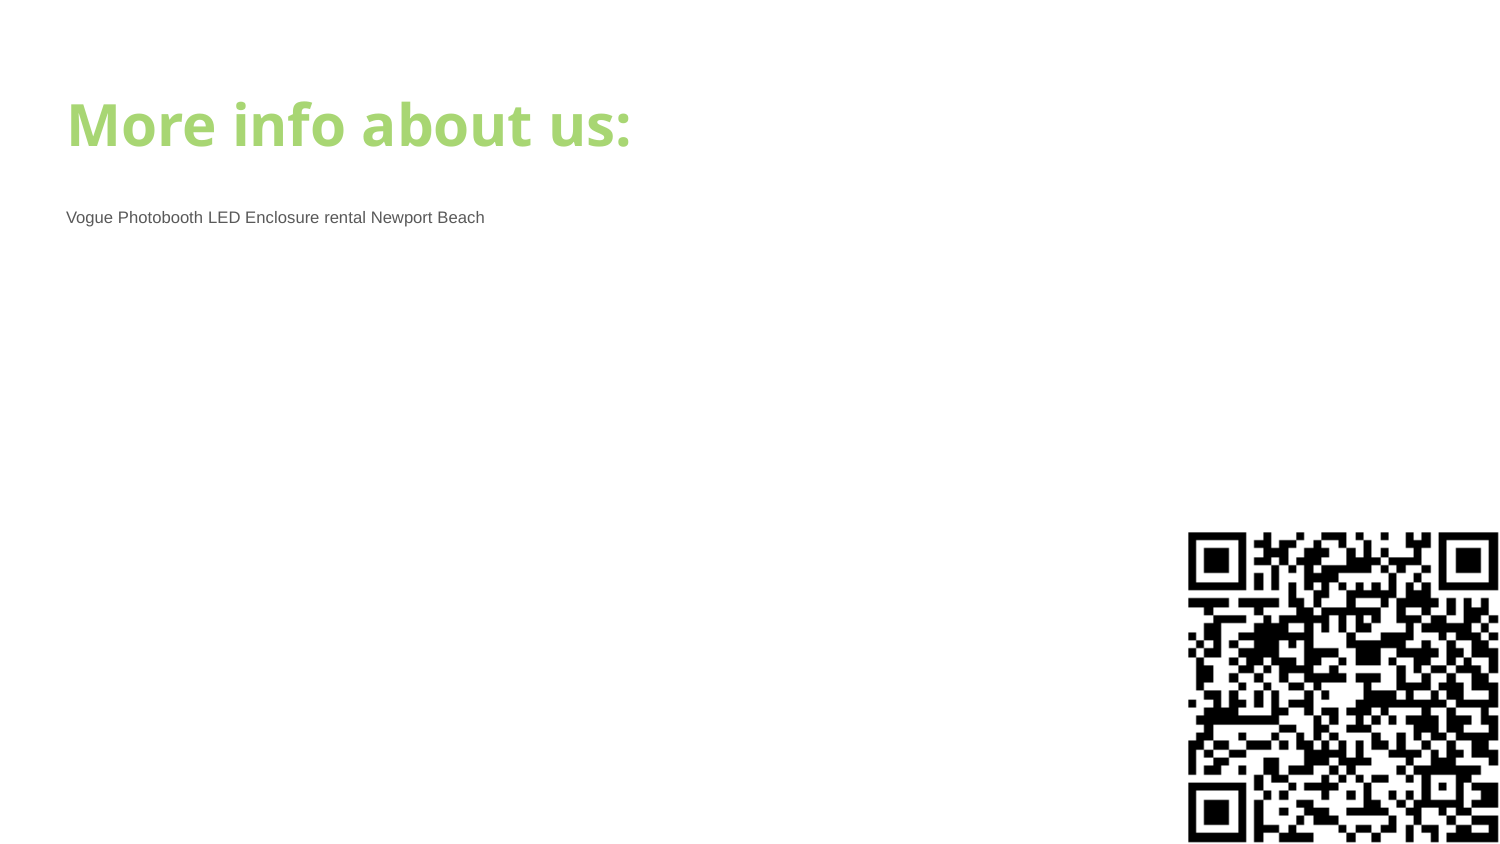

# More info about us:
Vogue Photobooth LED Enclosure rental Newport Beach